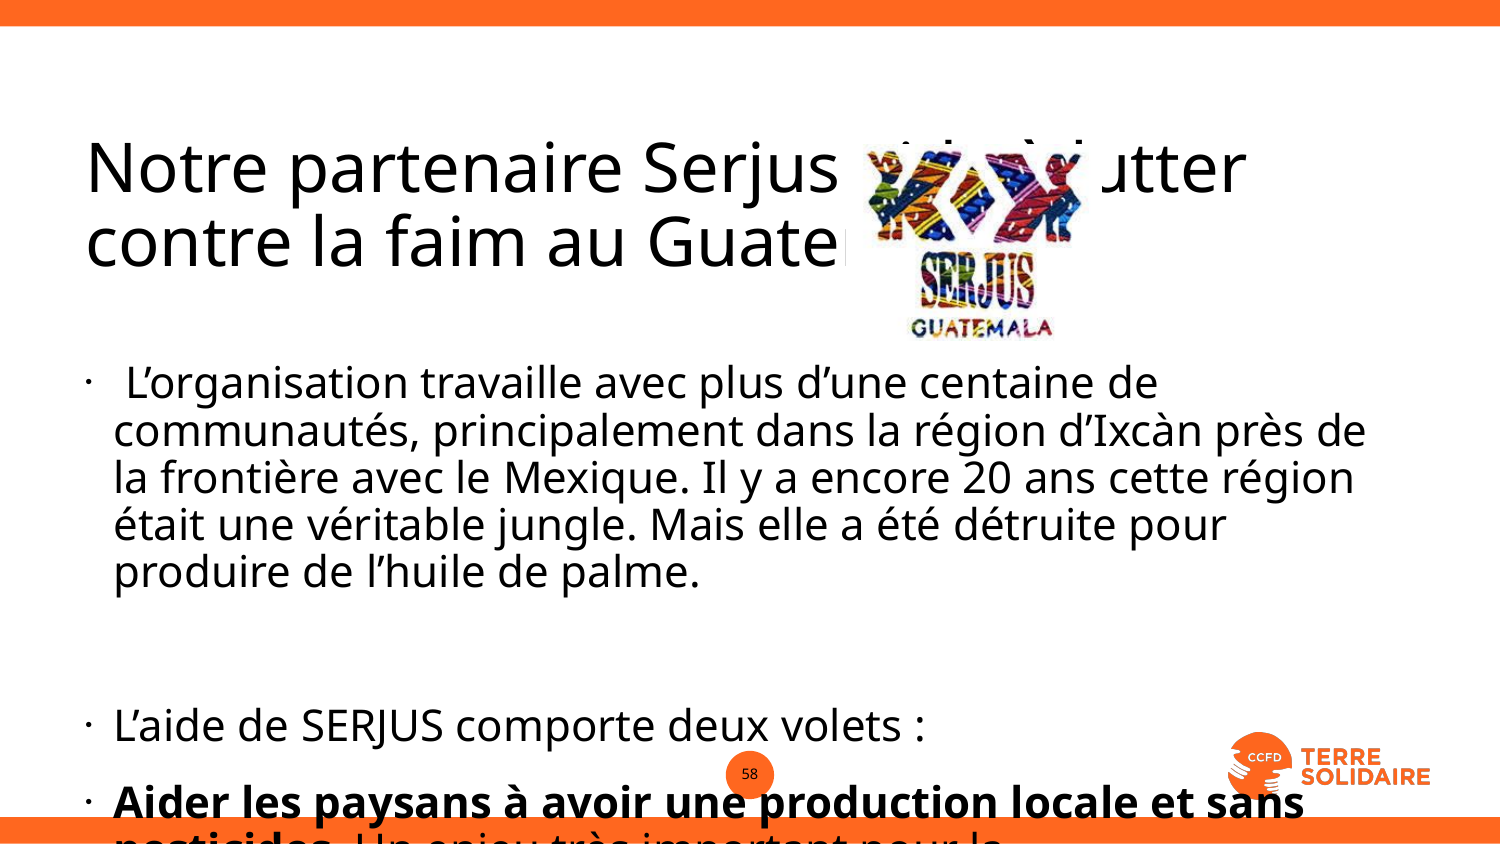

# Notre partenaire Serjus aide à lutter contre la faim au Guatemala
 L’organisation travaille avec plus d’une centaine de communautés, principalement dans la région d’Ixcàn près de la frontière avec le Mexique. Il y a encore 20 ans cette région était une véritable jungle. Mais elle a été détruite pour produire de l’huile de palme.
L’aide de SERJUS comporte deux volets :
Aider les paysans à avoir une production locale et sans pesticides. Un enjeu très important pour la souveraineté alimentaire des paysans est l’utilisation de semences locales. SERJUS aide à les paysans à produire des semences traditionnelles en grande quantité pour être autosuffisants.
Faciliter l’accès cette production. Pour faciliter la vente de leurs produits SERJUS aide les agriculteurs à organiser des marchés de paysans une fois par mois dans des villes, parfois éloignées d’une centaine de kilomètres. Ils y vendent des fruits et légumes de saisons, de la farine, des herbes et du maïs.